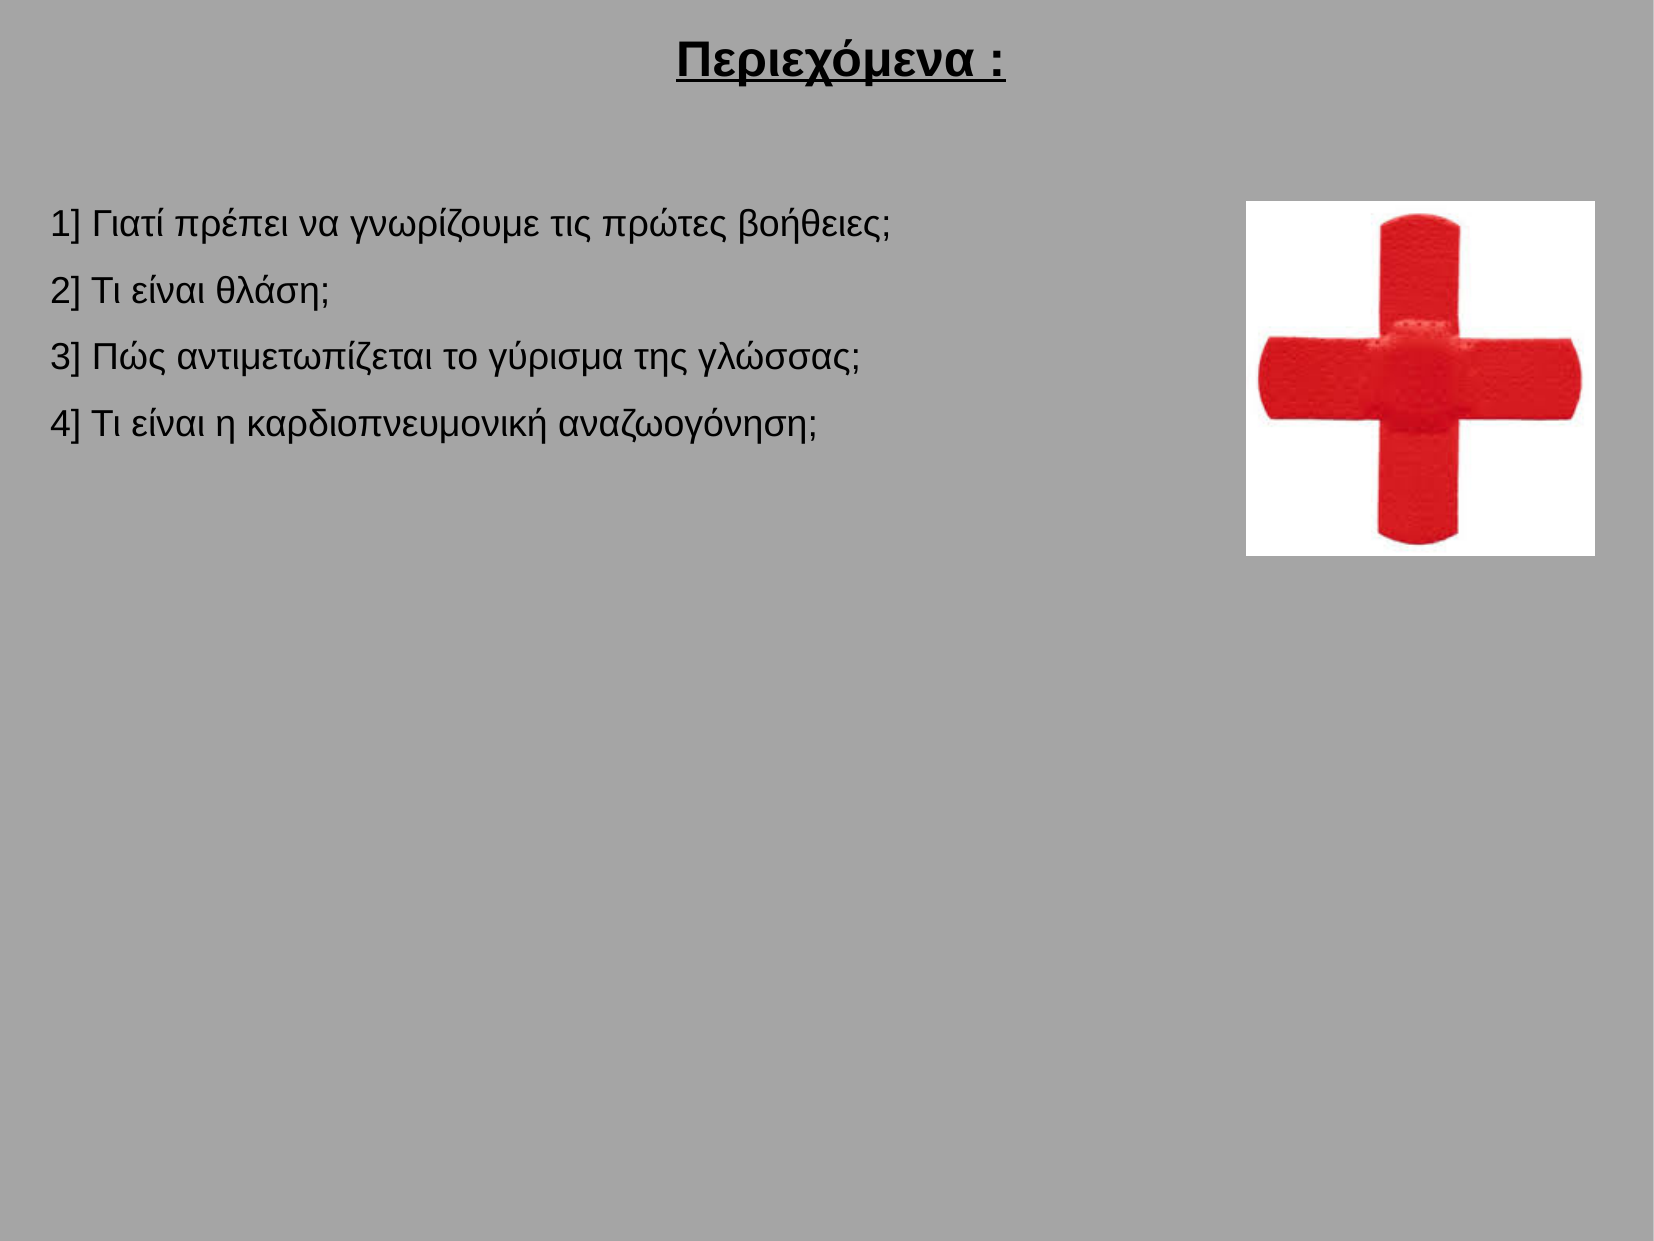

Περιεχόμενα :
1] Γιατί πρέπει να γνωρίζουμε τις πρώτες βοήθειες;
2] Τι είναι θλάση;
3] Πώς αντιμετωπίζεται το γύρισμα της γλώσσας;
4] Τι είναι η καρδιοπνευμονική αναζωογόνηση;